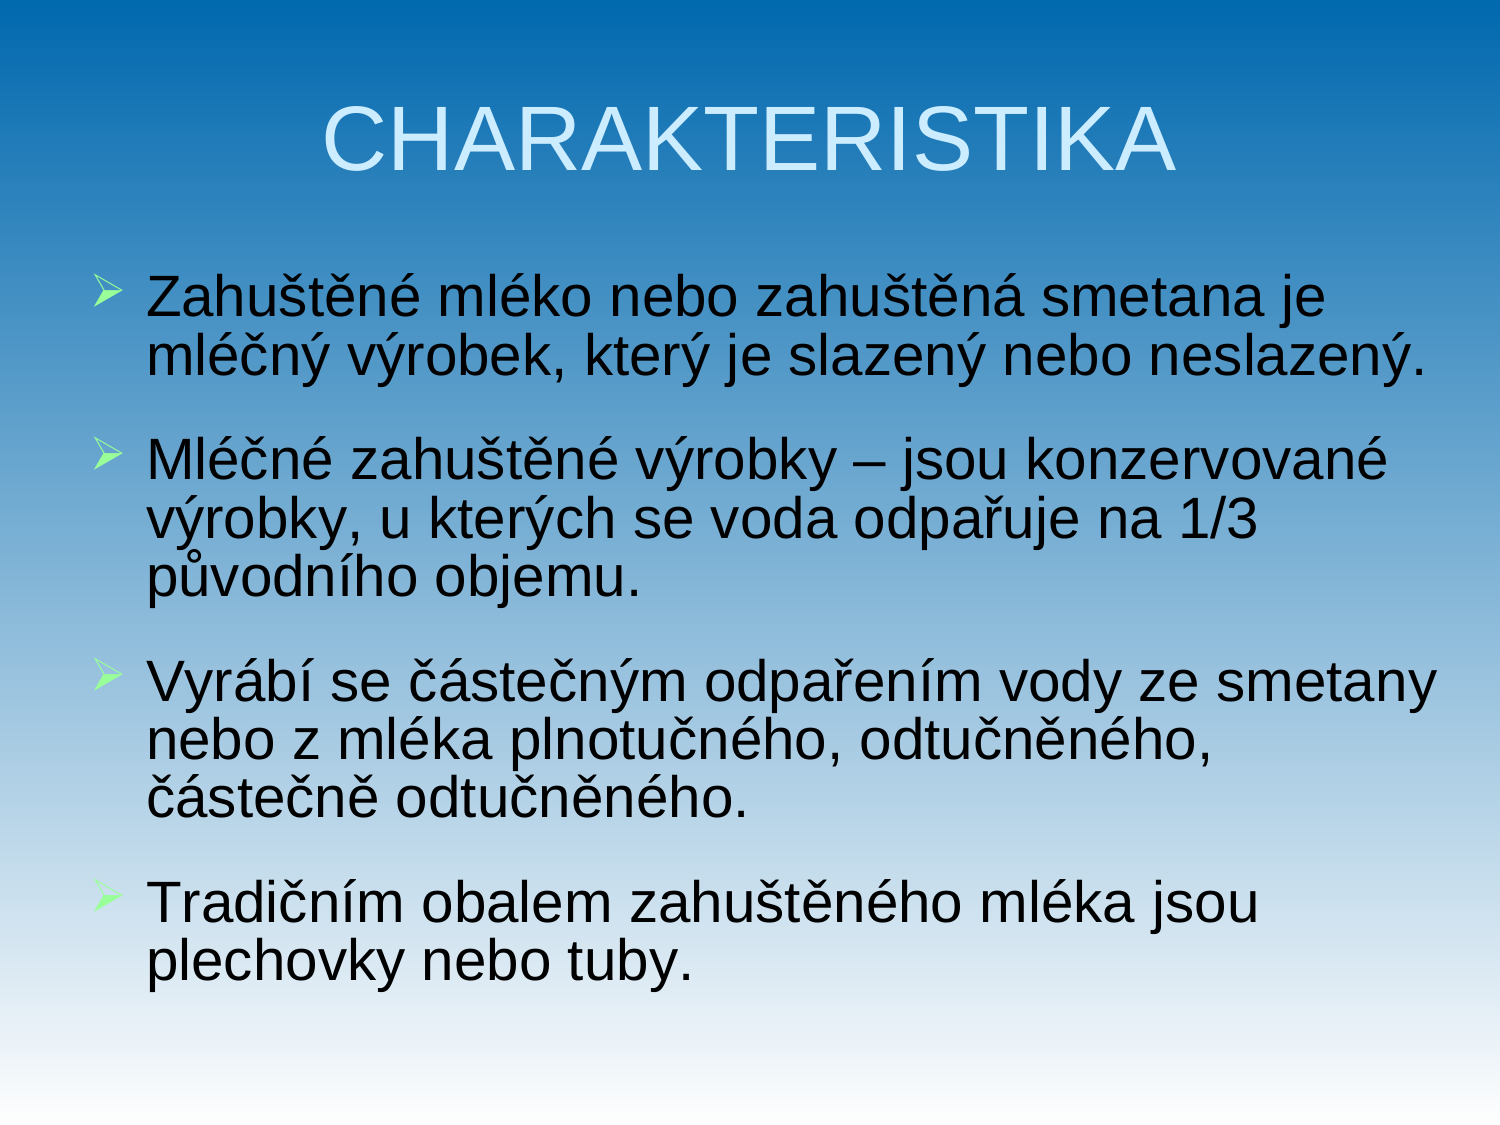

# CHARAKTERISTIKA
Zahuštěné mléko nebo zahuštěná smetana je mléčný výrobek, který je slazený nebo neslazený.
Mléčné zahuštěné výrobky – jsou konzervované výrobky, u kterých se voda odpařuje na 1/3 původního objemu.
Vyrábí se částečným odpařením vody ze smetany nebo z mléka plnotučného, odtučněného, částečně odtučněného.
Tradičním obalem zahuštěného mléka jsou plechovky nebo tuby.